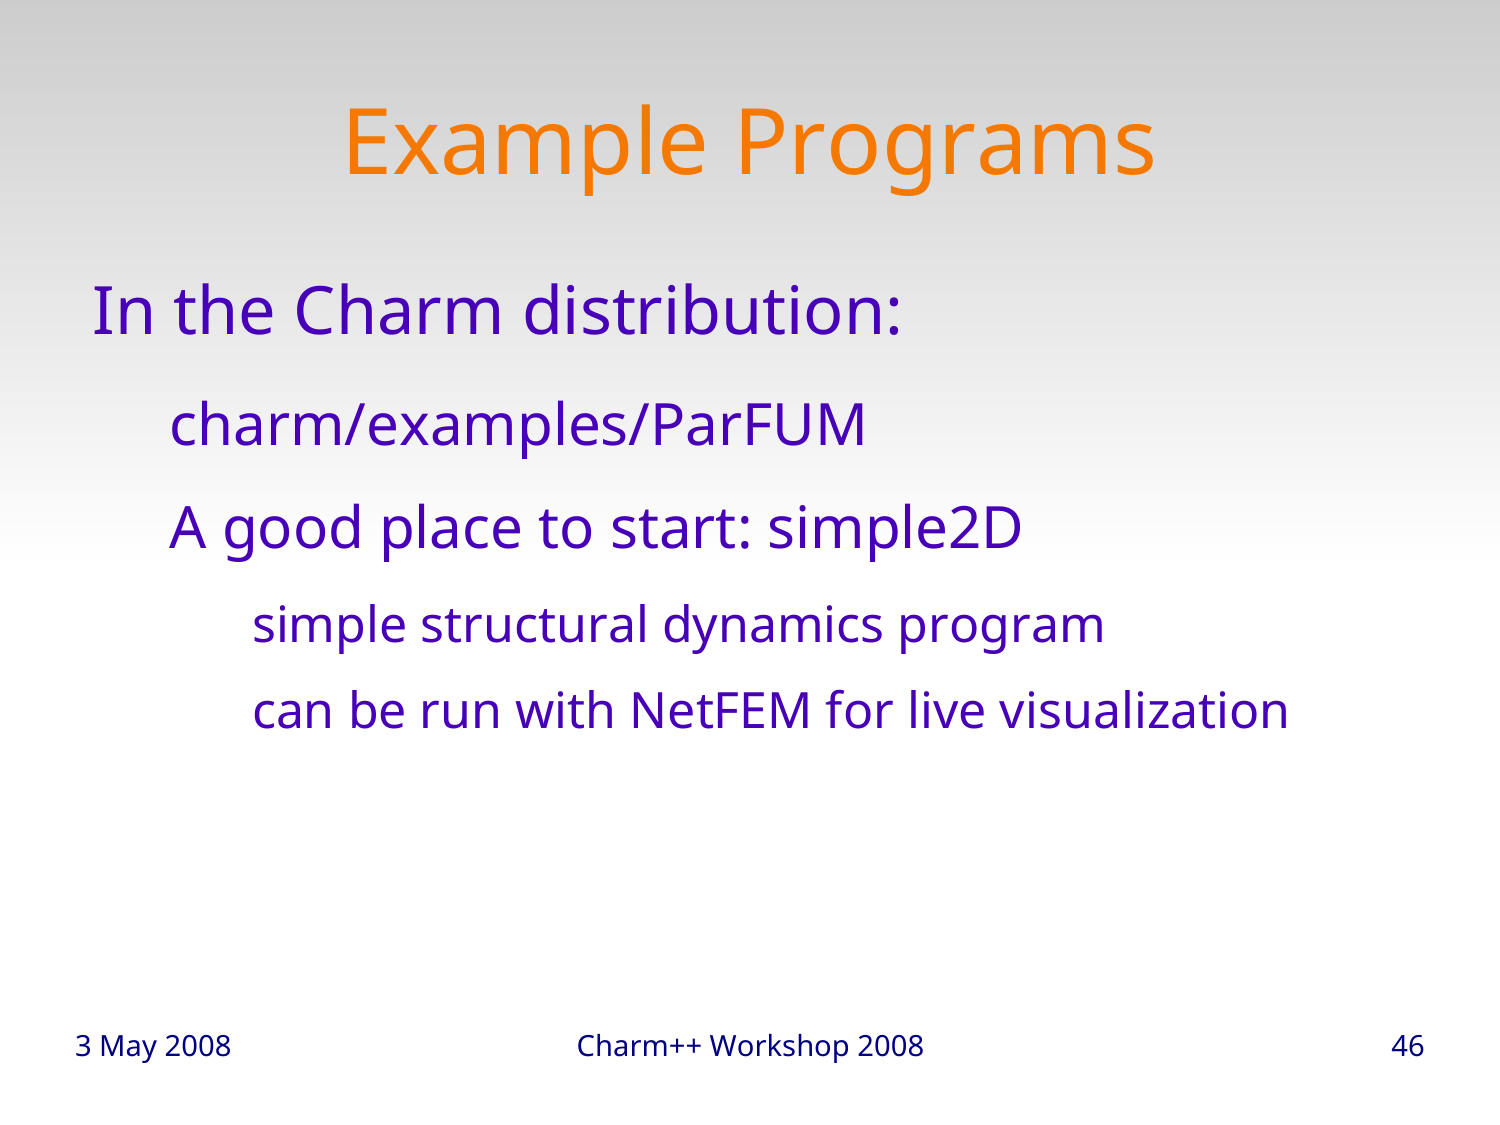

# Example Programs
In the Charm distribution:
charm/examples/ParFUM
A good place to start: simple2D
simple structural dynamics program
can be run with NetFEM for live visualization
3 May 2008
Charm++ Workshop 2008
46